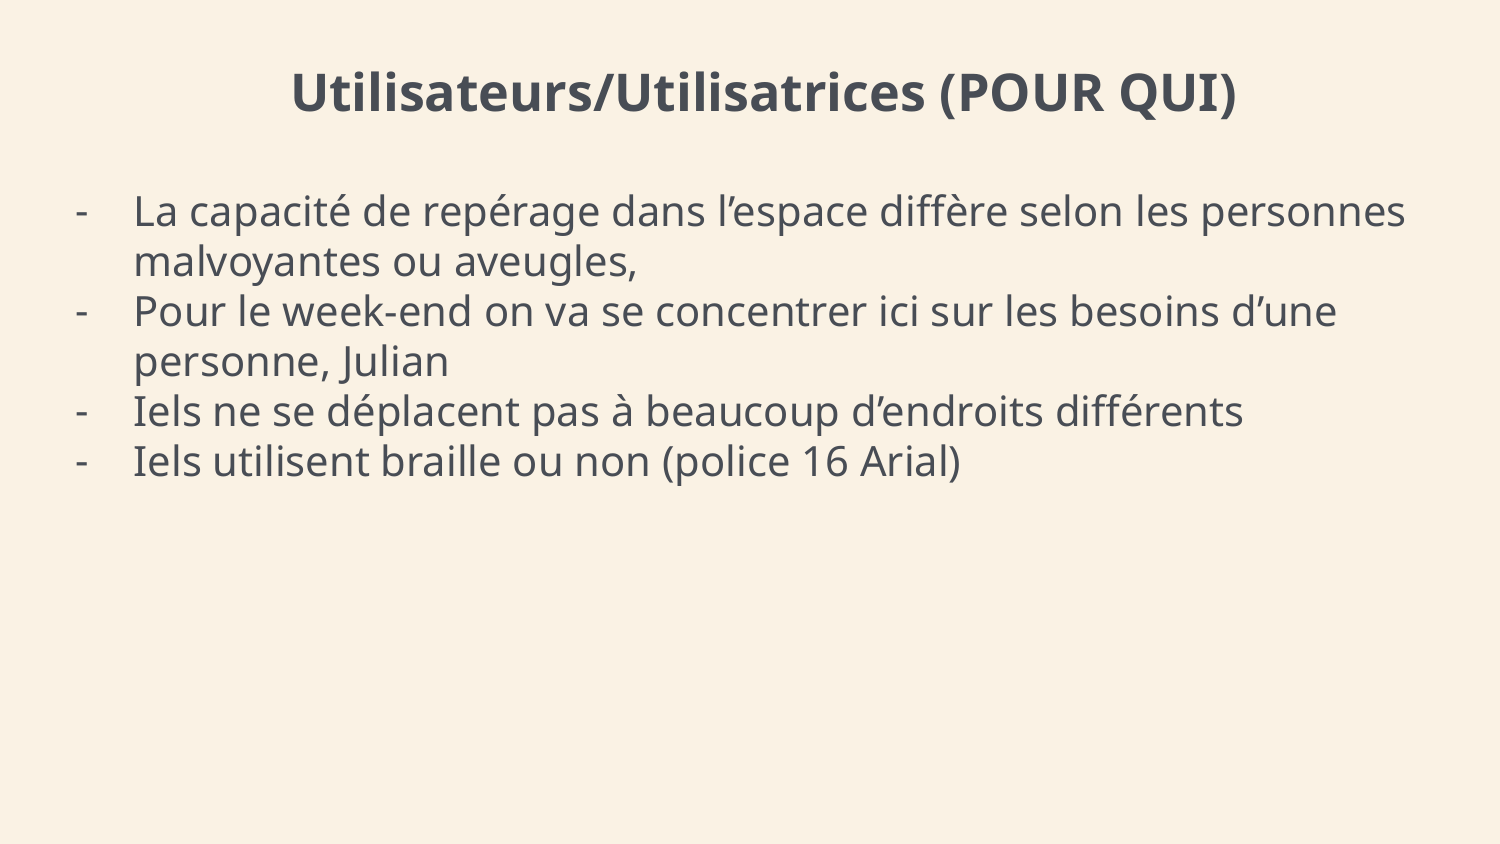

Utilisateurs/Utilisatrices (POUR QUI)
La capacité de repérage dans l’espace diffère selon les personnes malvoyantes ou aveugles,
Pour le week-end on va se concentrer ici sur les besoins d’une personne, Julian
Iels ne se déplacent pas à beaucoup d’endroits différents
Iels utilisent braille ou non (police 16 Arial)